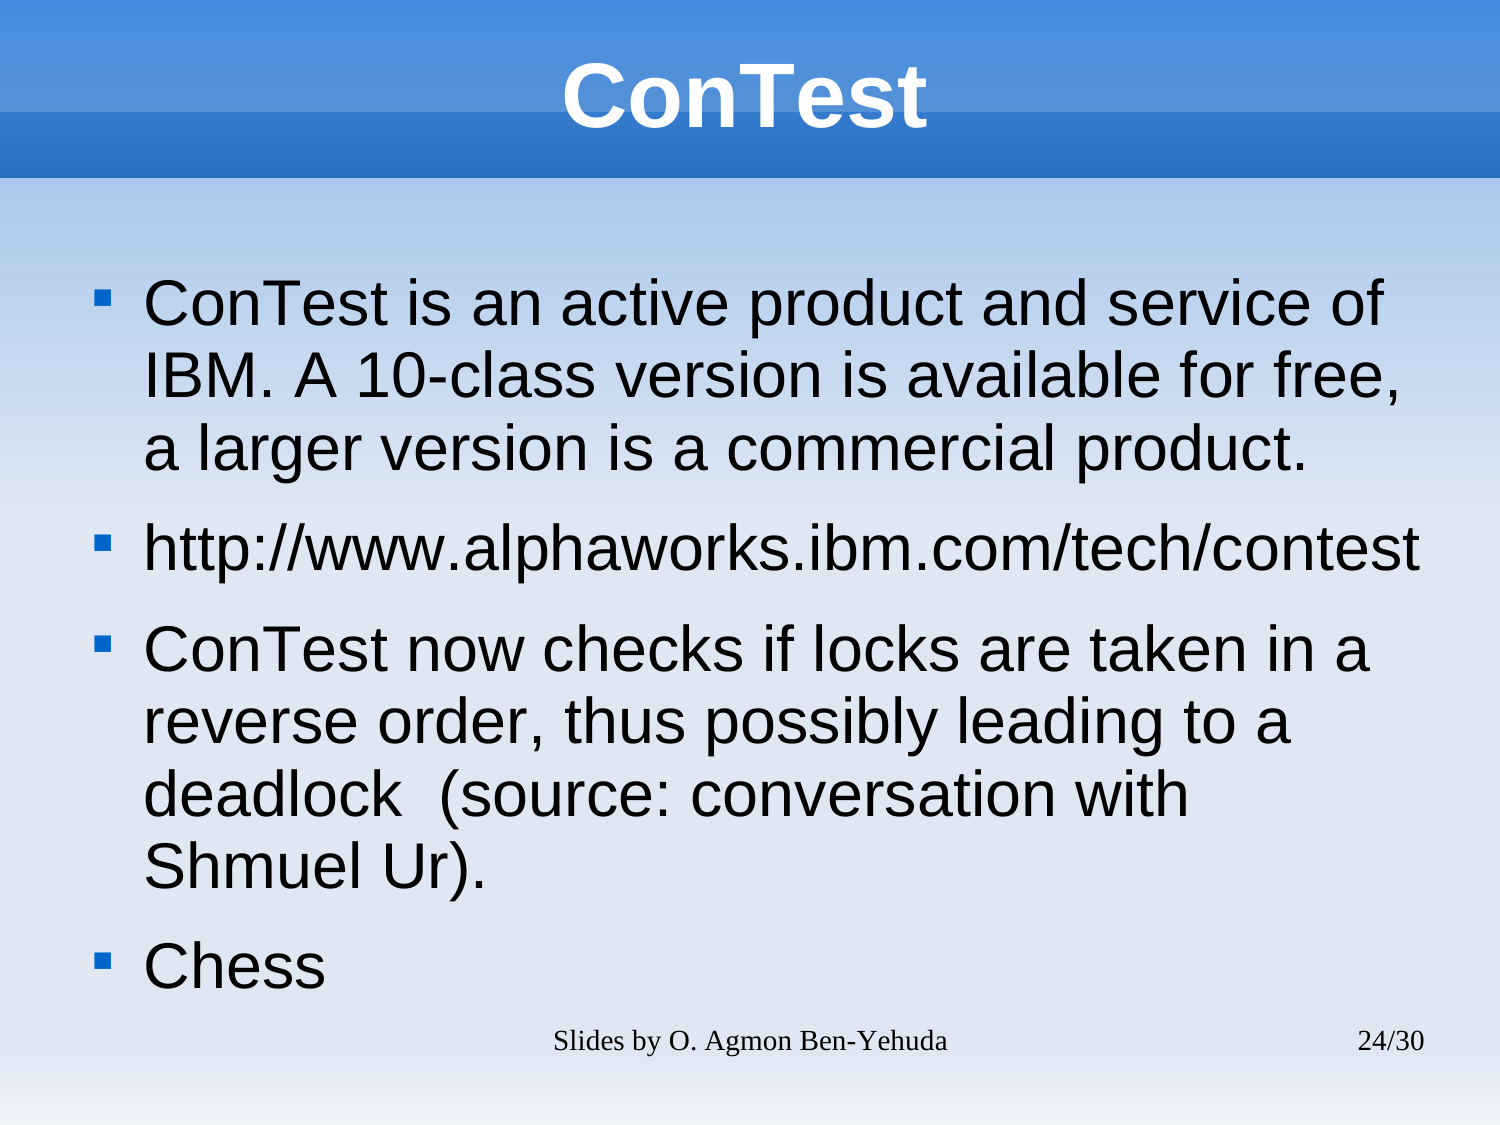

# ConTest
ConTest is an active product and service of IBM. A 10-class version is available for free, a larger version is a commercial product.
http://www.alphaworks.ibm.com/tech/contest
ConTest now checks if locks are taken in a reverse order, thus possibly leading to a deadlock (source: conversation with Shmuel Ur).
Chess
Slides by O. Agmon Ben-Yehuda
24